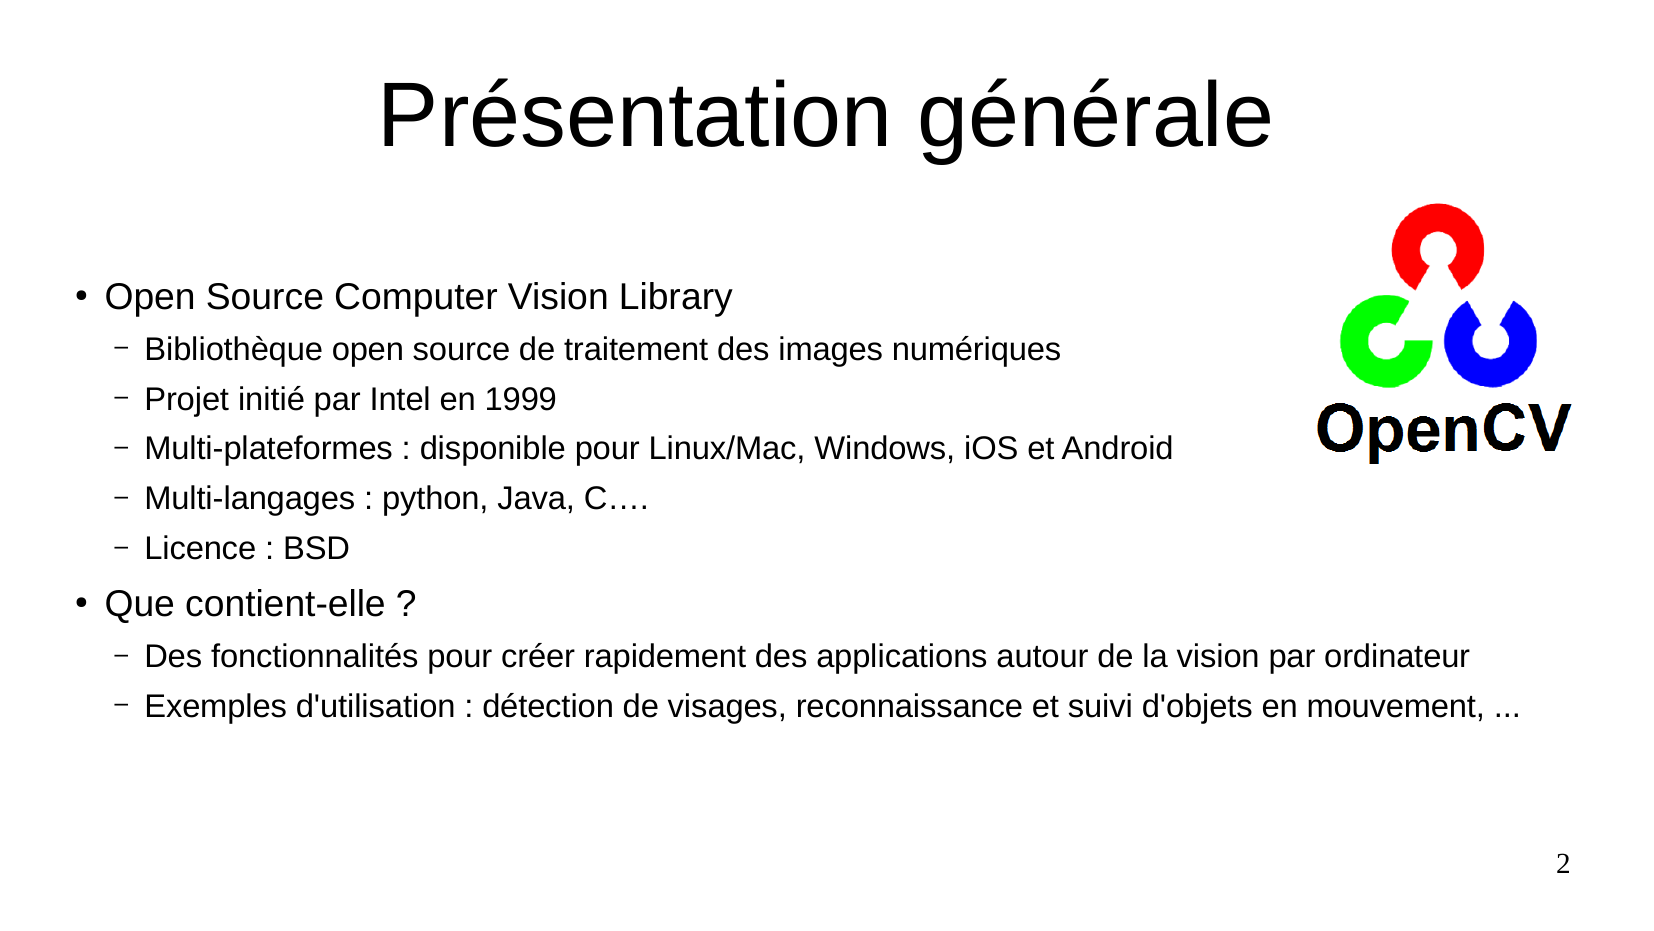

# Présentation générale
Open Source Computer Vision Library
Bibliothèque open source de traitement des images numériques
Projet initié par Intel en 1999
Multi-plateformes : disponible pour Linux/Mac, Windows, iOS et Android
Multi-langages : python, Java, C….
Licence : BSD
Que contient-elle ?
Des fonctionnalités pour créer rapidement des applications autour de la vision par ordinateur
Exemples d'utilisation : détection de visages, reconnaissance et suivi d'objets en mouvement, ...
2